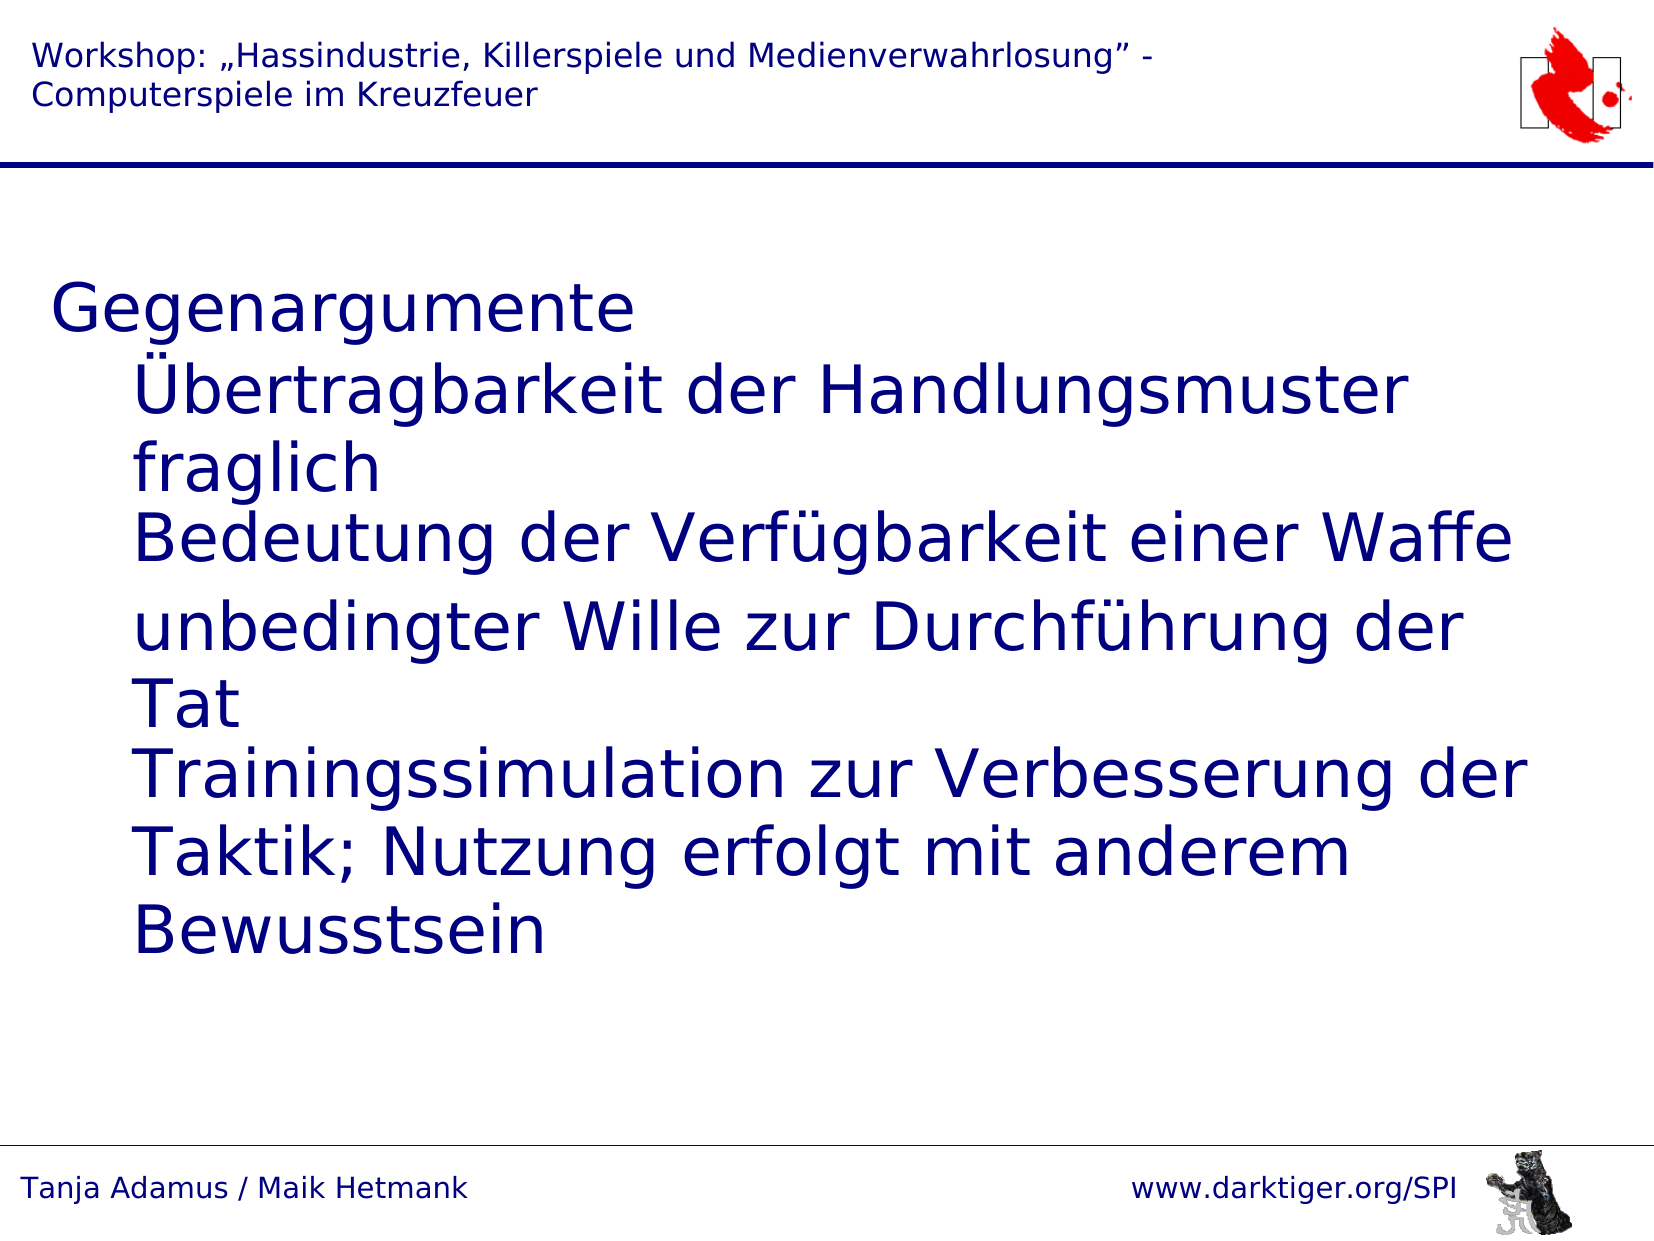

Workshop: „Hassindustrie, Killerspiele und Medienverwahrlosung” - Computerspiele im Kreuzfeuer
Gegenargumente
Übertragbarkeit der Handlungsmuster fraglich
Bedeutung der Verfügbarkeit einer Waffe
unbedingter Wille zur Durchführung der Tat
Trainingssimulation zur Verbesserung der Taktik; Nutzung erfolgt mit anderem Bewusstsein